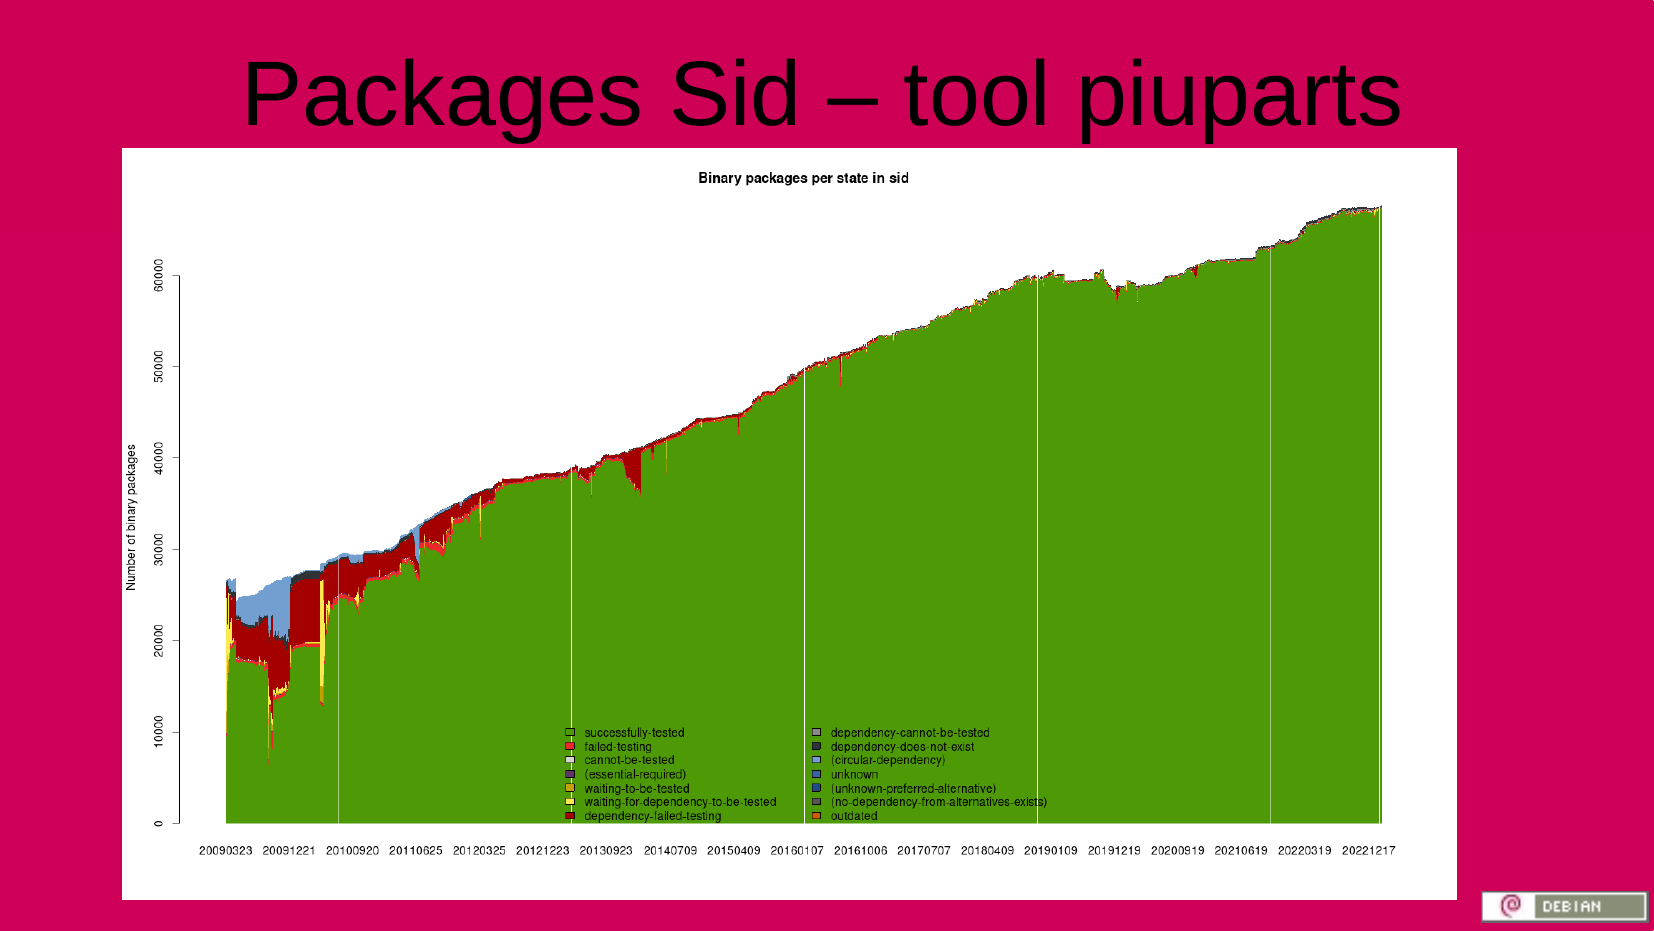

# Packages Sid – tool piuparts
A quick introduction to Debian Sid